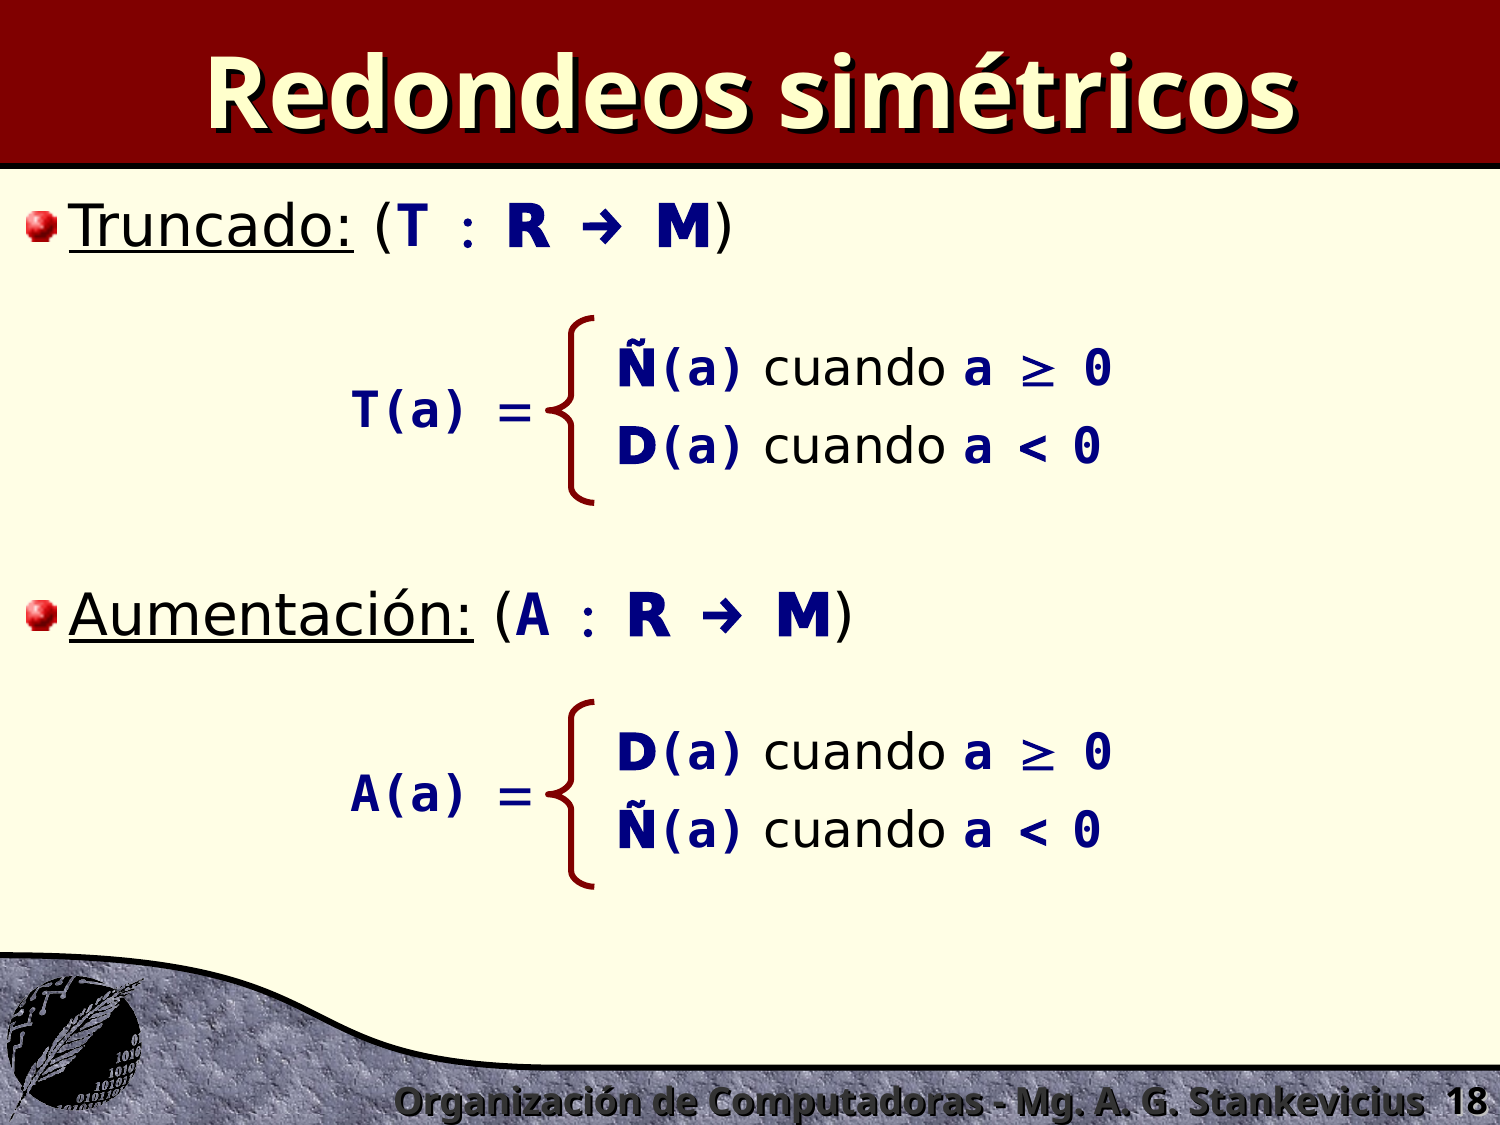

# Redondeos simétricos
Truncado: (T : R → M)
Aumentación: (A : R → M)
Ñ(a) cuando a ≥ 0
D(a) cuando a < 0
T(a) =
D(a) cuando a ≥ 0
Ñ(a) cuando a < 0
A(a) =
18